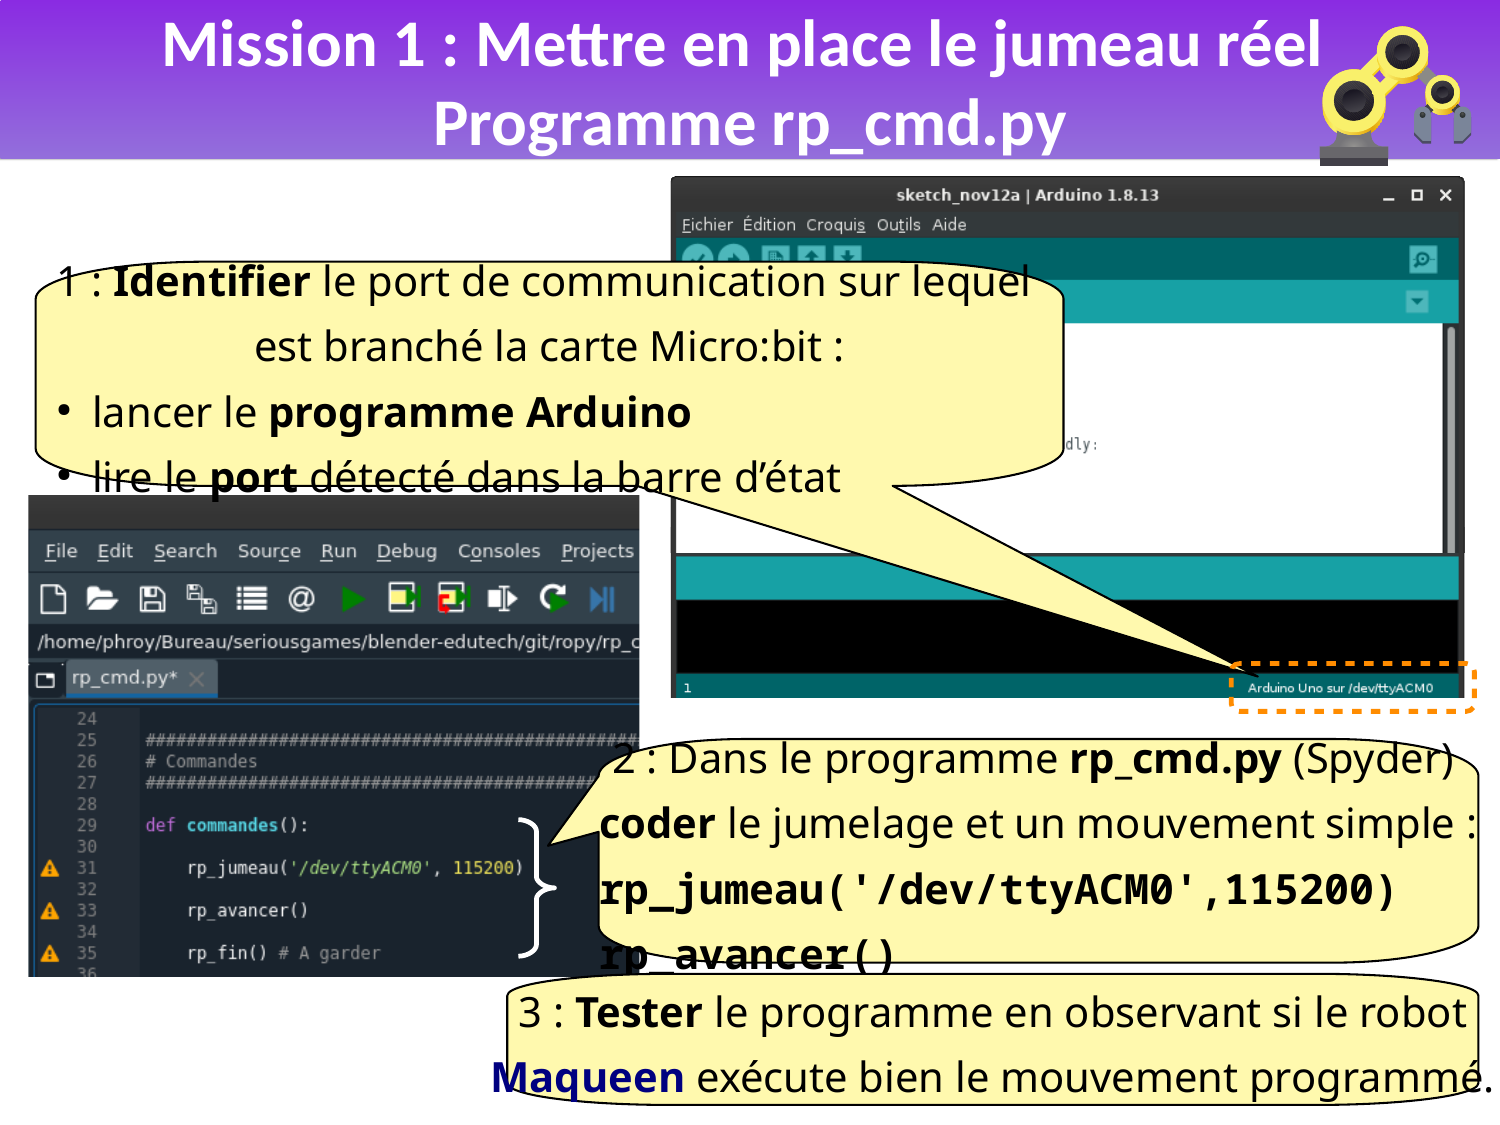

Mission 1 : Mettre en place le jumeau réel
Programme rp_cmd.py
1 : Identifier le port de communication sur lequel
est branché la carte Micro:bit :
lancer le programme Arduino
lire le port détecté dans la barre d’état
2 : Dans le programme rp_cmd.py (Spyder)
coder le jumelage et un mouvement simple :
rp_jumeau('/dev/ttyACM0',115200)
rp_avancer()
3 : Tester le programme en observant si le robot
Maqueen exécute bien le mouvement programmé.